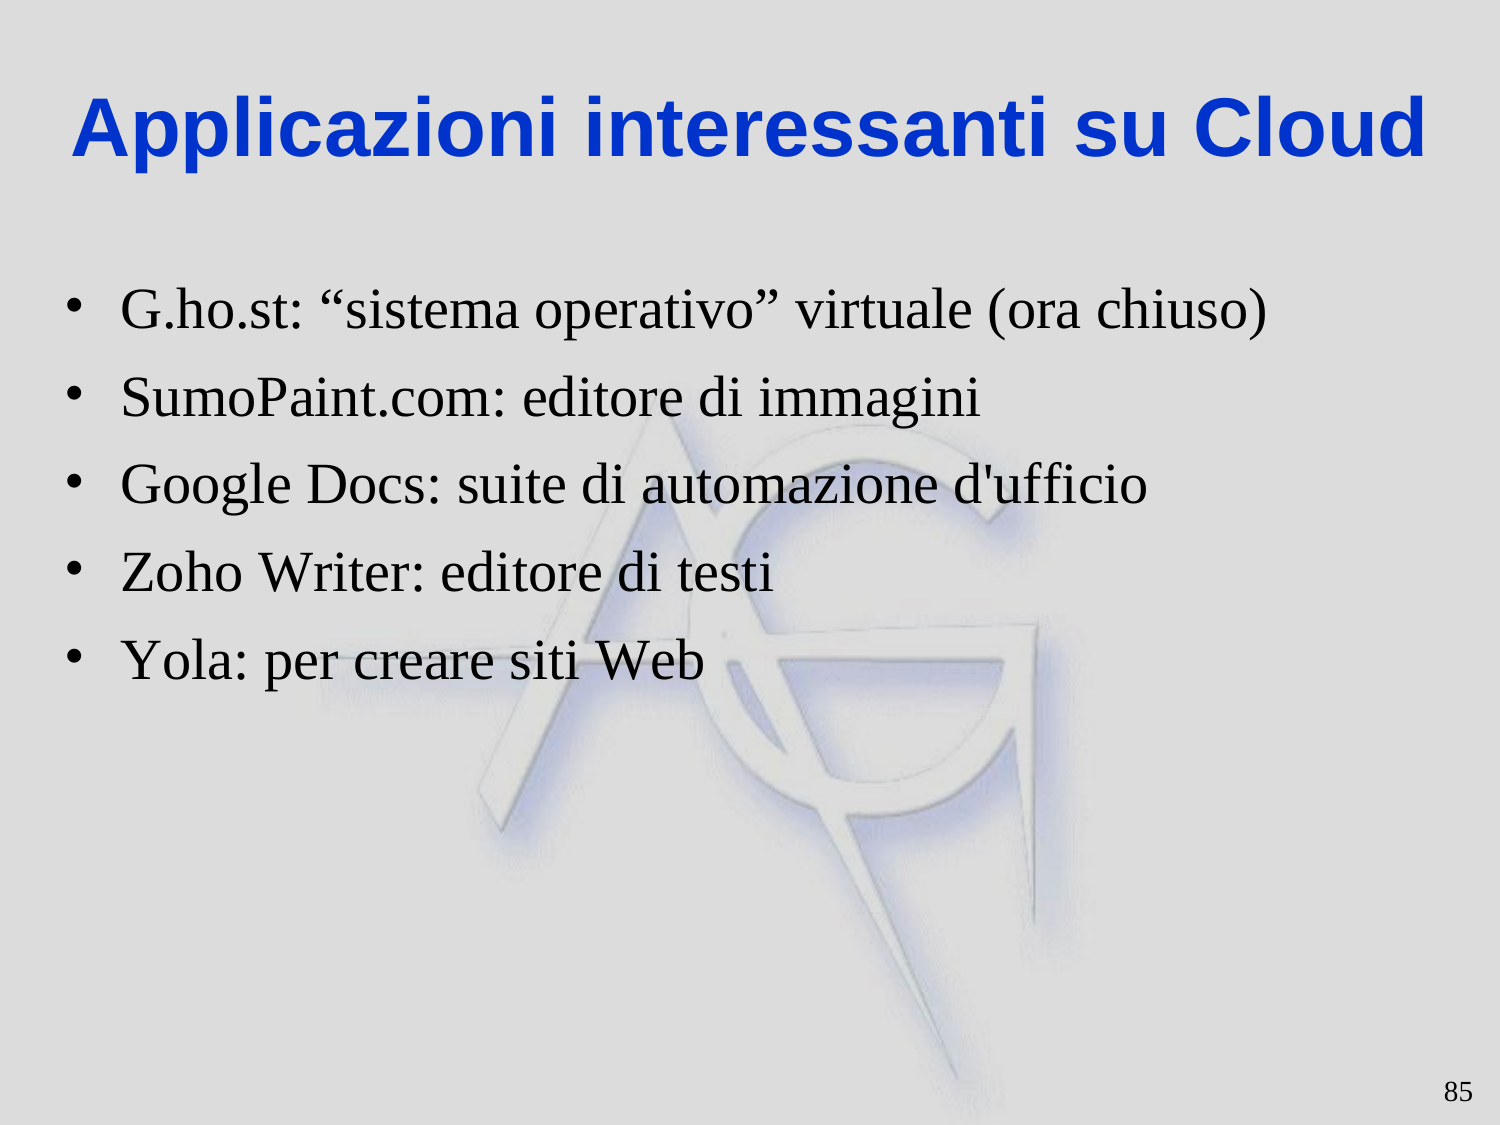

# Applicazioni interessanti su Cloud
G.ho.st: “sistema operativo” virtuale (ora chiuso)
SumoPaint.com: editore di immagini
Google Docs: suite di automazione d'ufficio
Zoho Writer: editore di testi
Yola: per creare siti Web